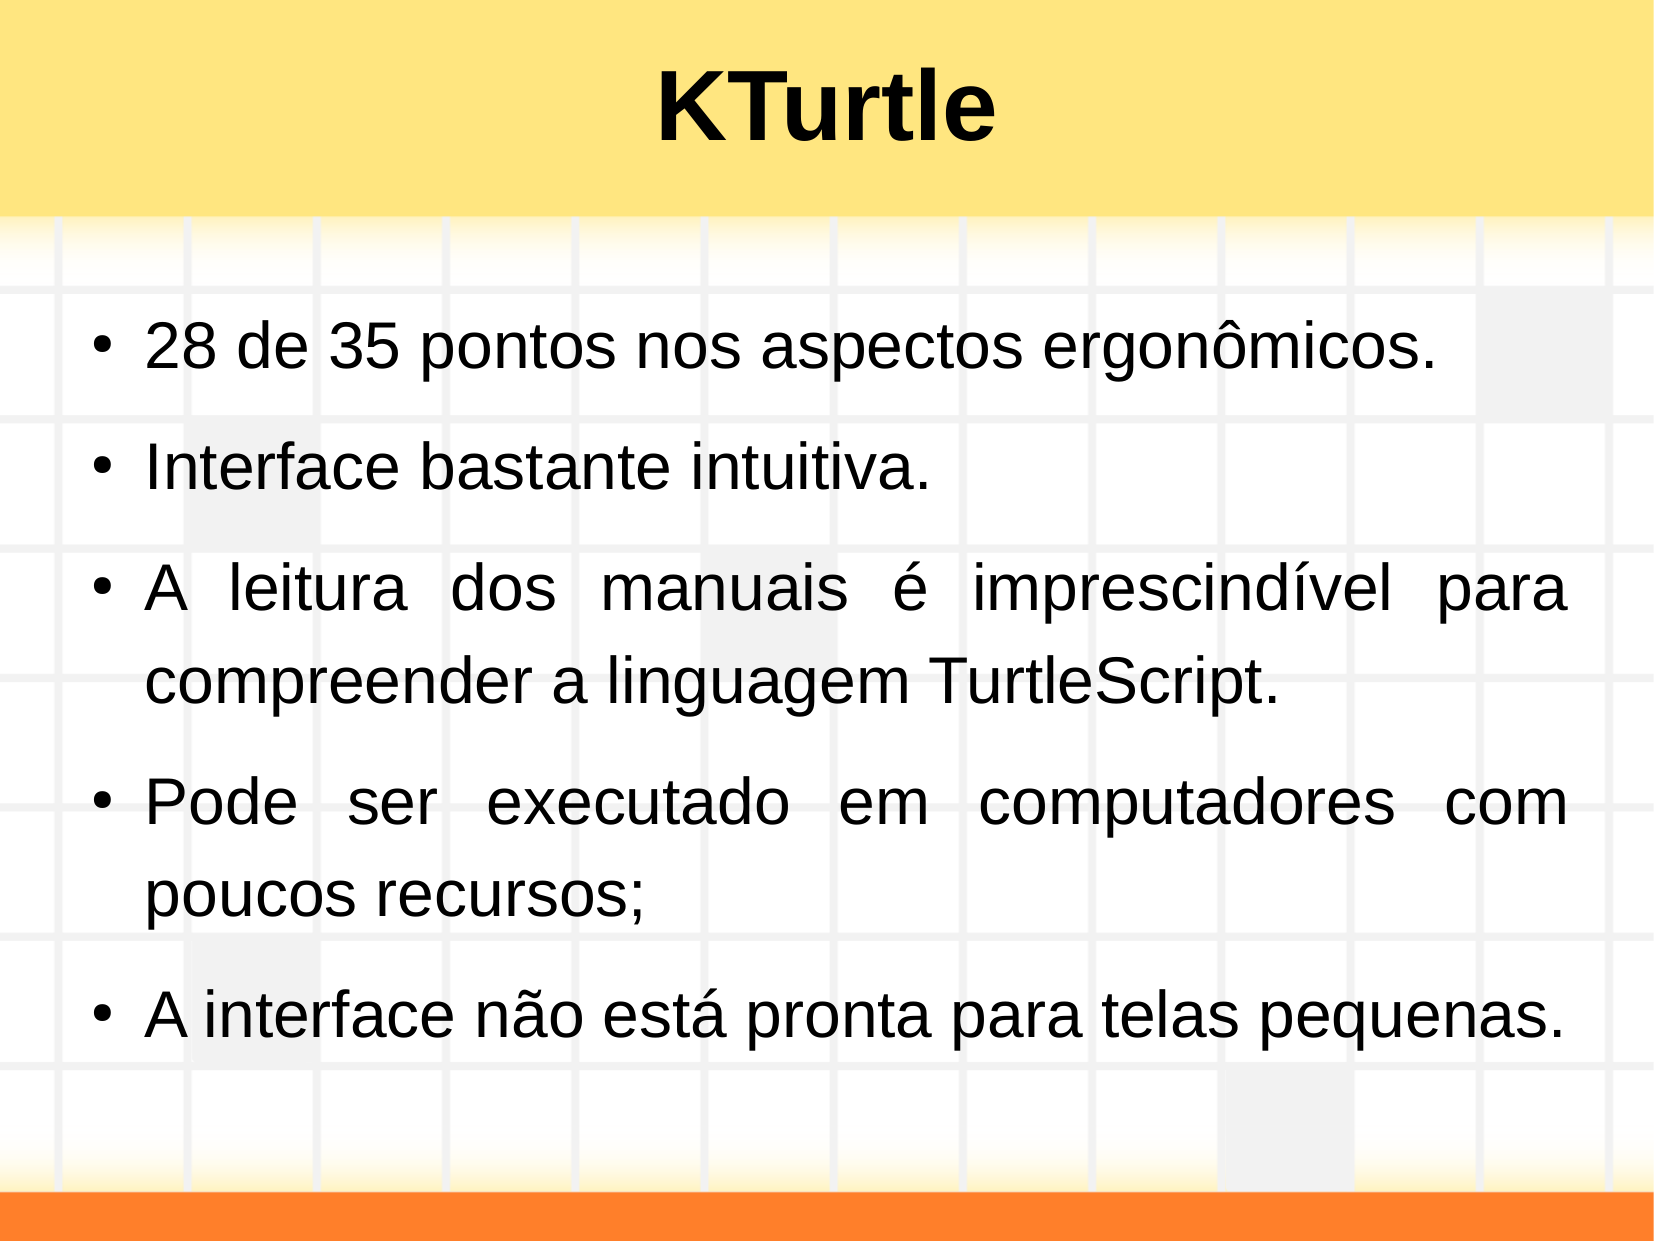

# KTurtle
28 de 35 pontos nos aspectos ergonômicos.
Interface bastante intuitiva.
A leitura dos manuais é imprescindível para compreender a linguagem TurtleScript.
Pode ser executado em computadores com poucos recursos;
A interface não está pronta para telas pequenas.